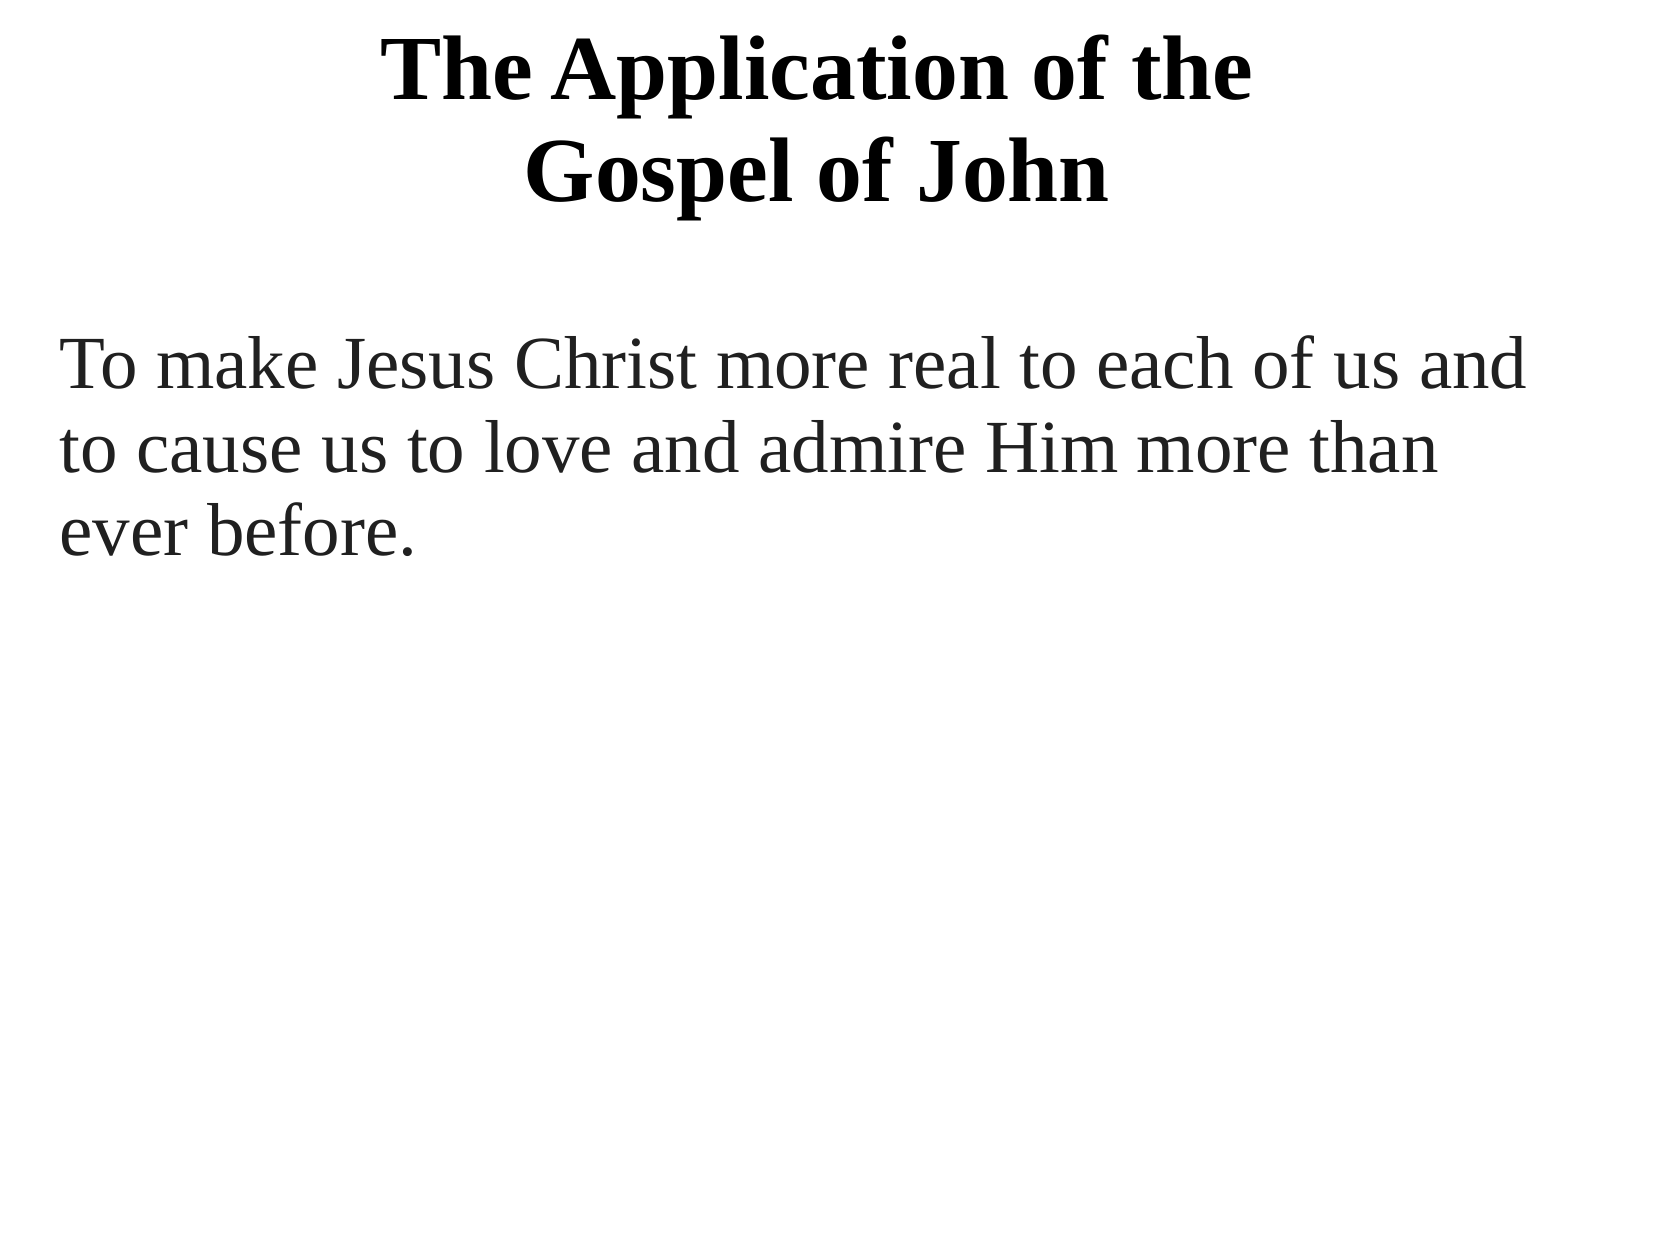

The Application of the
Gospel of John
To make Jesus Christ more real to each of us and to cause us to love and admire Him more than ever before.